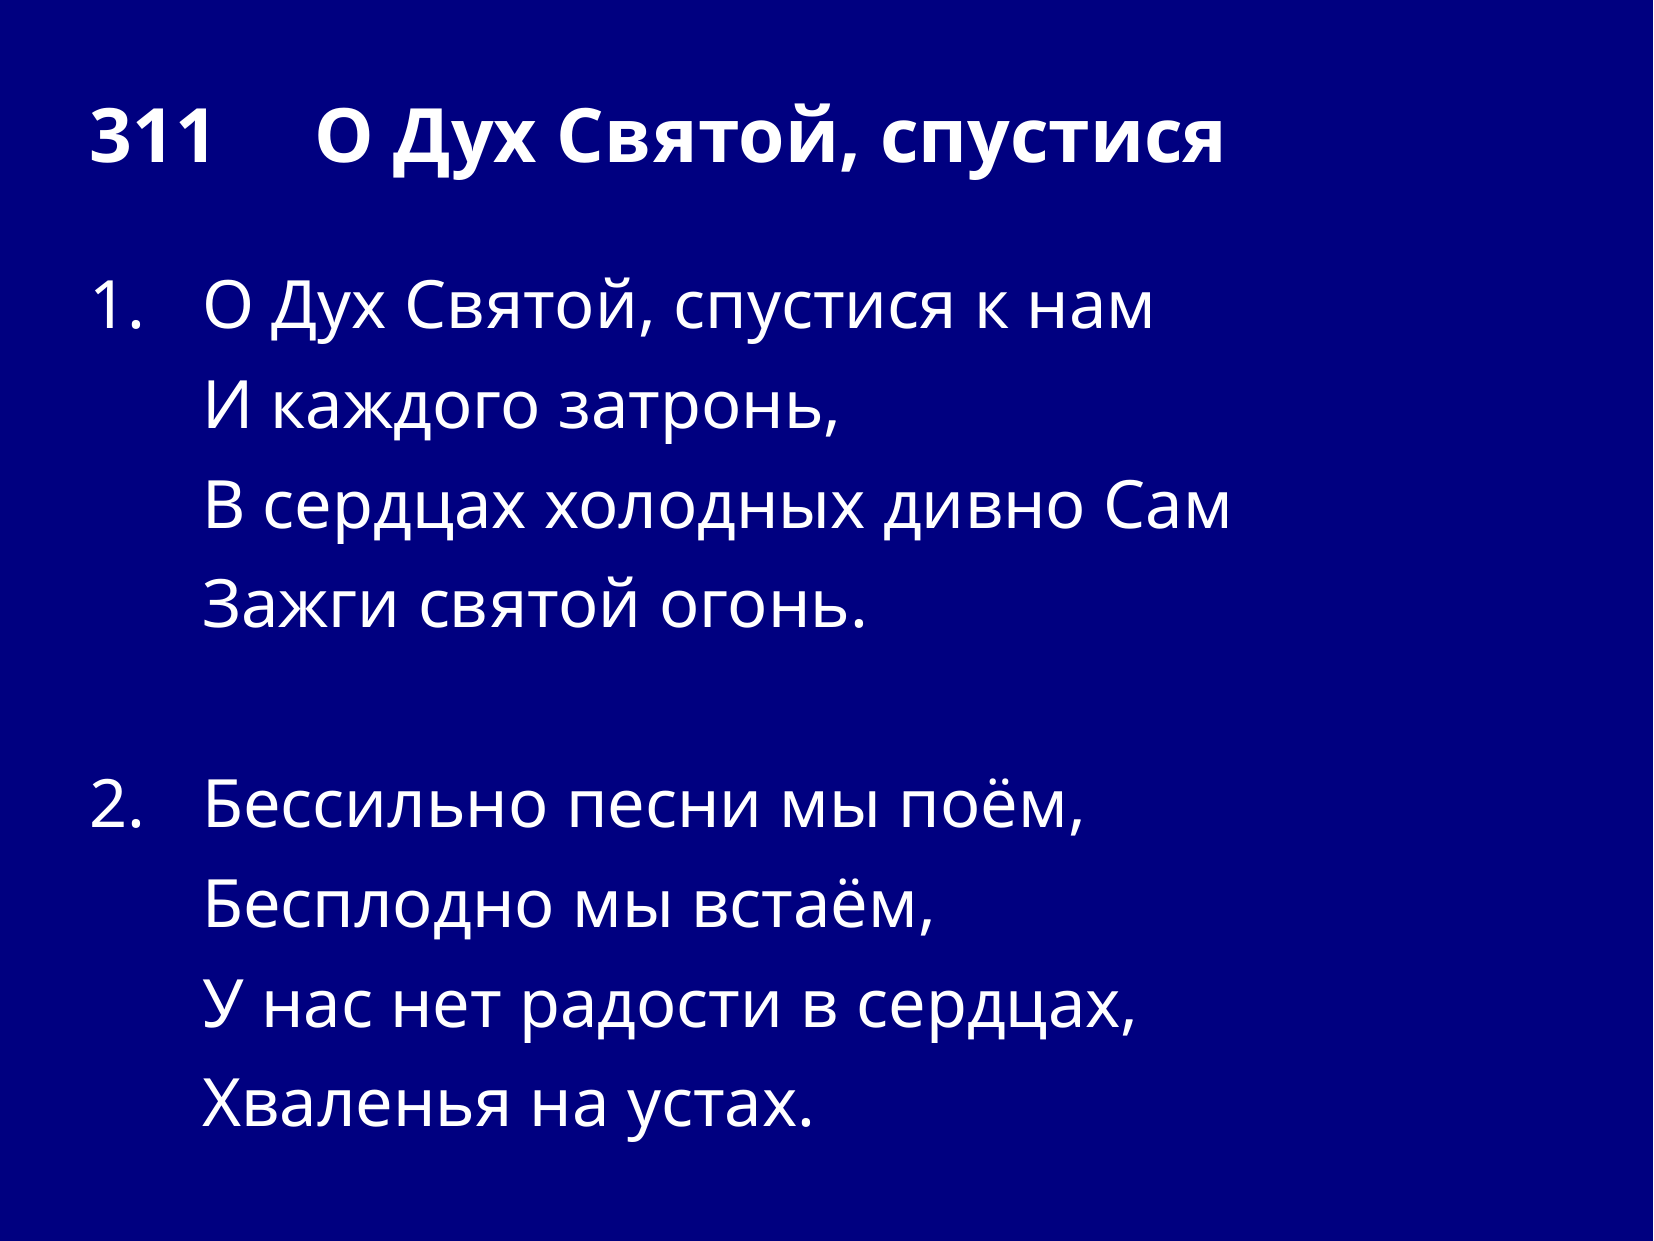

311	О Дух Святой, спустися
1.	О Дух Святой, спустися к нам
	И каждого затронь,
	В сердцах холодных дивно Сам
	Зажги святой огонь.
2.	Бессильно песни мы поём,
	Бесплодно мы встаём,
	У нас нет радости в сердцах,
	Хваленья на устах.